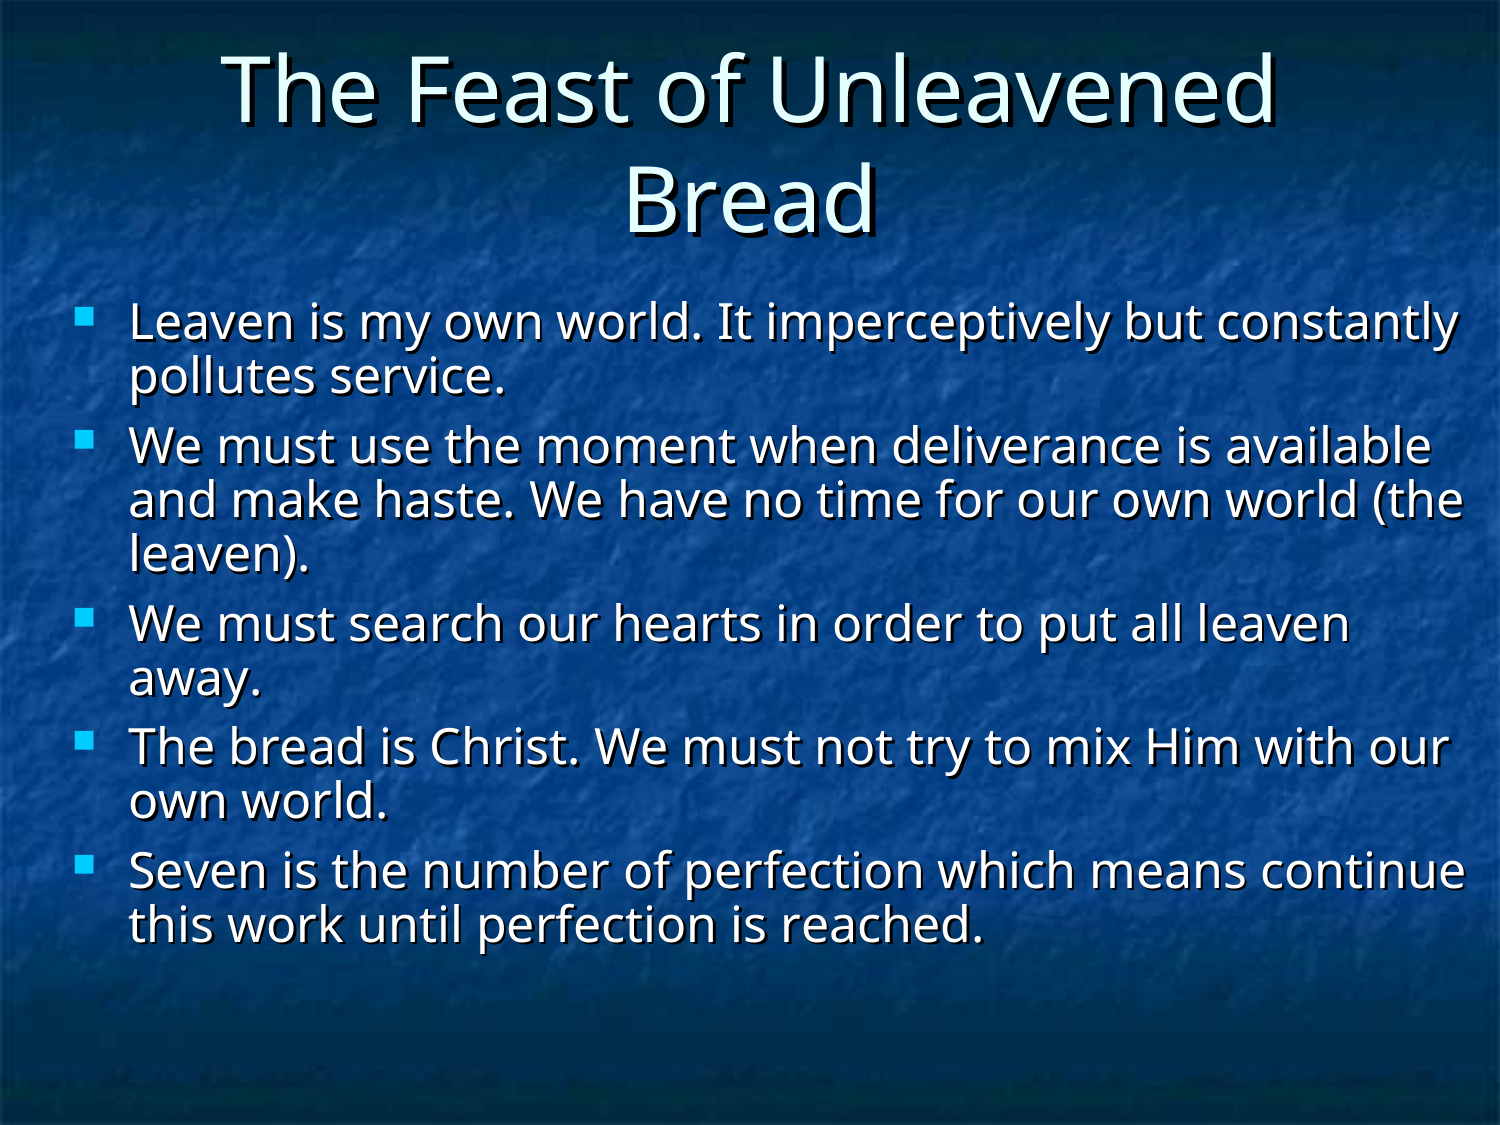

# The Feast of Unleavened Bread
Leaven is my own world. It imperceptively but constantly pollutes service.
We must use the moment when deliverance is available and make haste. We have no time for our own world (the leaven).
We must search our hearts in order to put all leaven away.
The bread is Christ. We must not try to mix Him with our own world.
Seven is the number of perfection which means continue this work until perfection is reached.